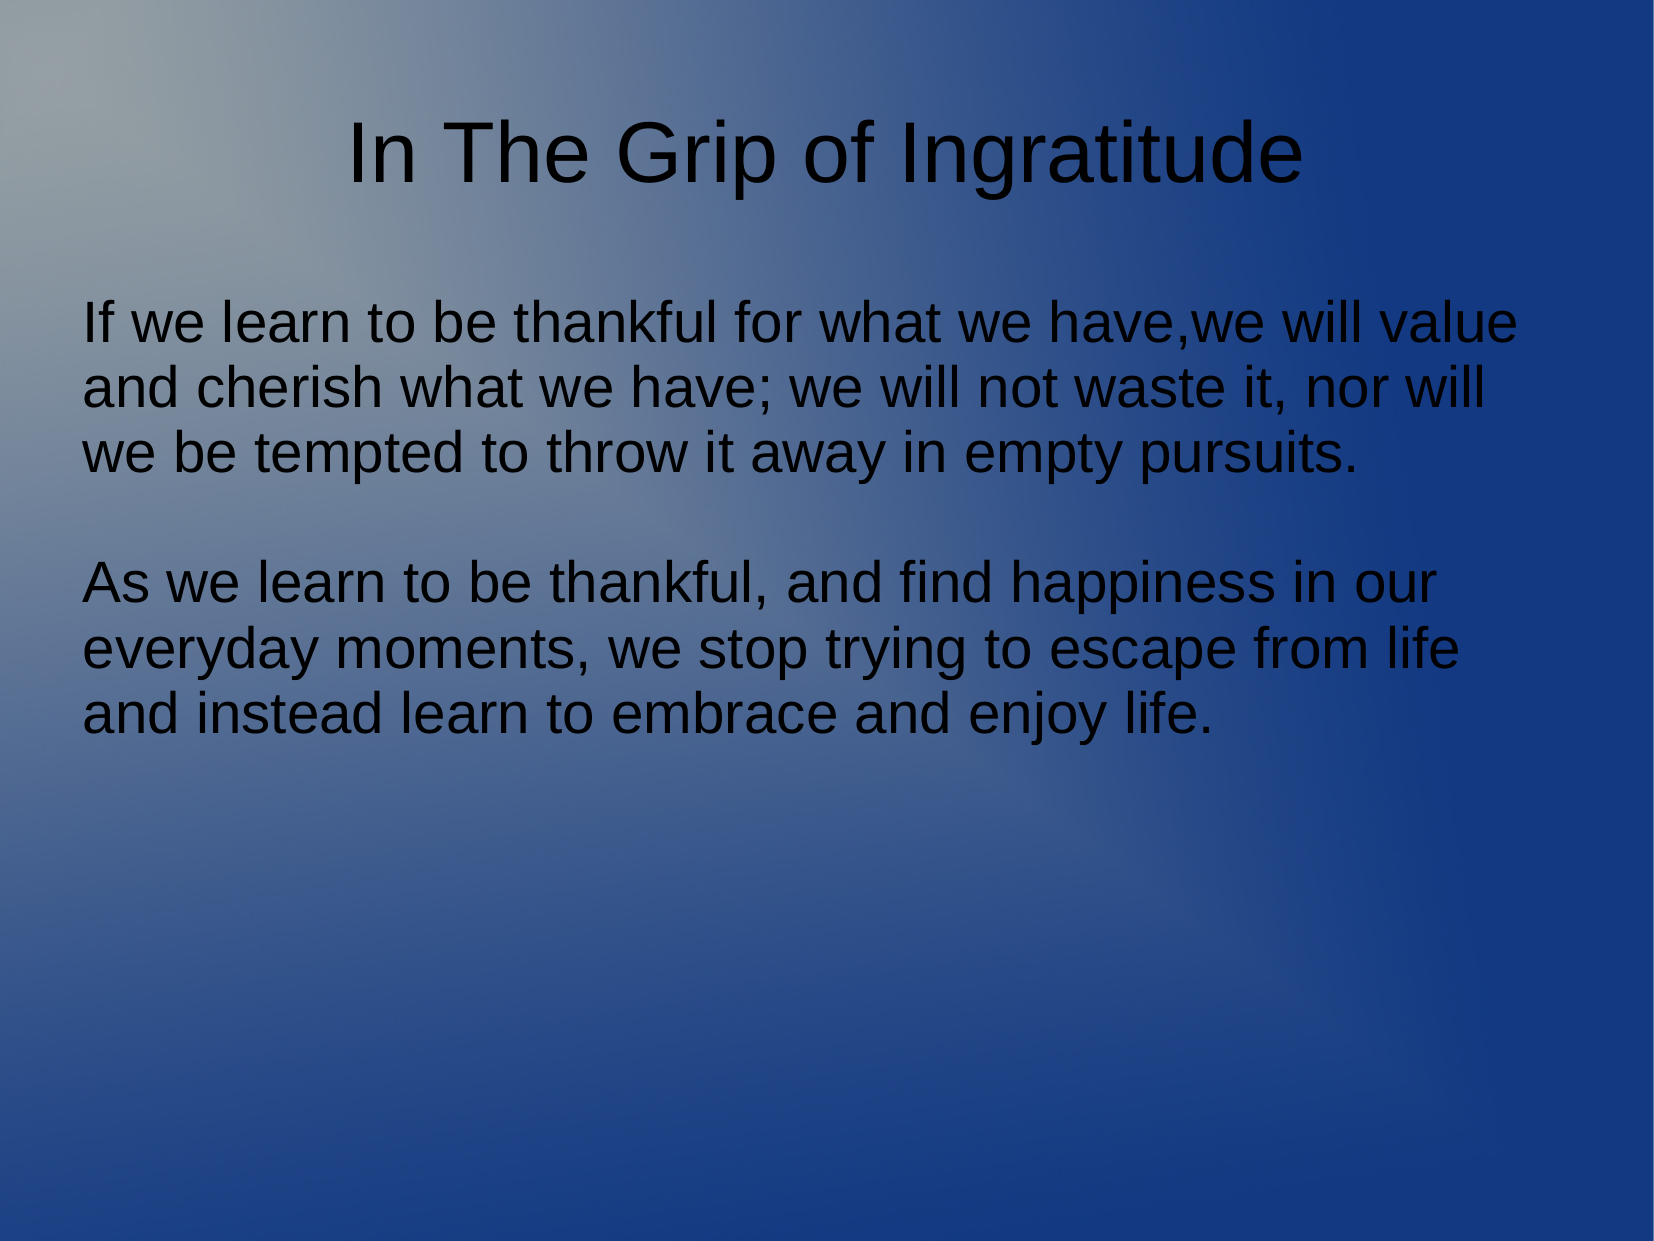

# In The Grip of Ingratitude
If we learn to be thankful for what we have,we will value and cherish what we have; we will not waste it, nor will we be tempted to throw it away in empty pursuits.
As we learn to be thankful, and find happiness in our everyday moments, we stop trying to escape from life and instead learn to embrace and enjoy life.